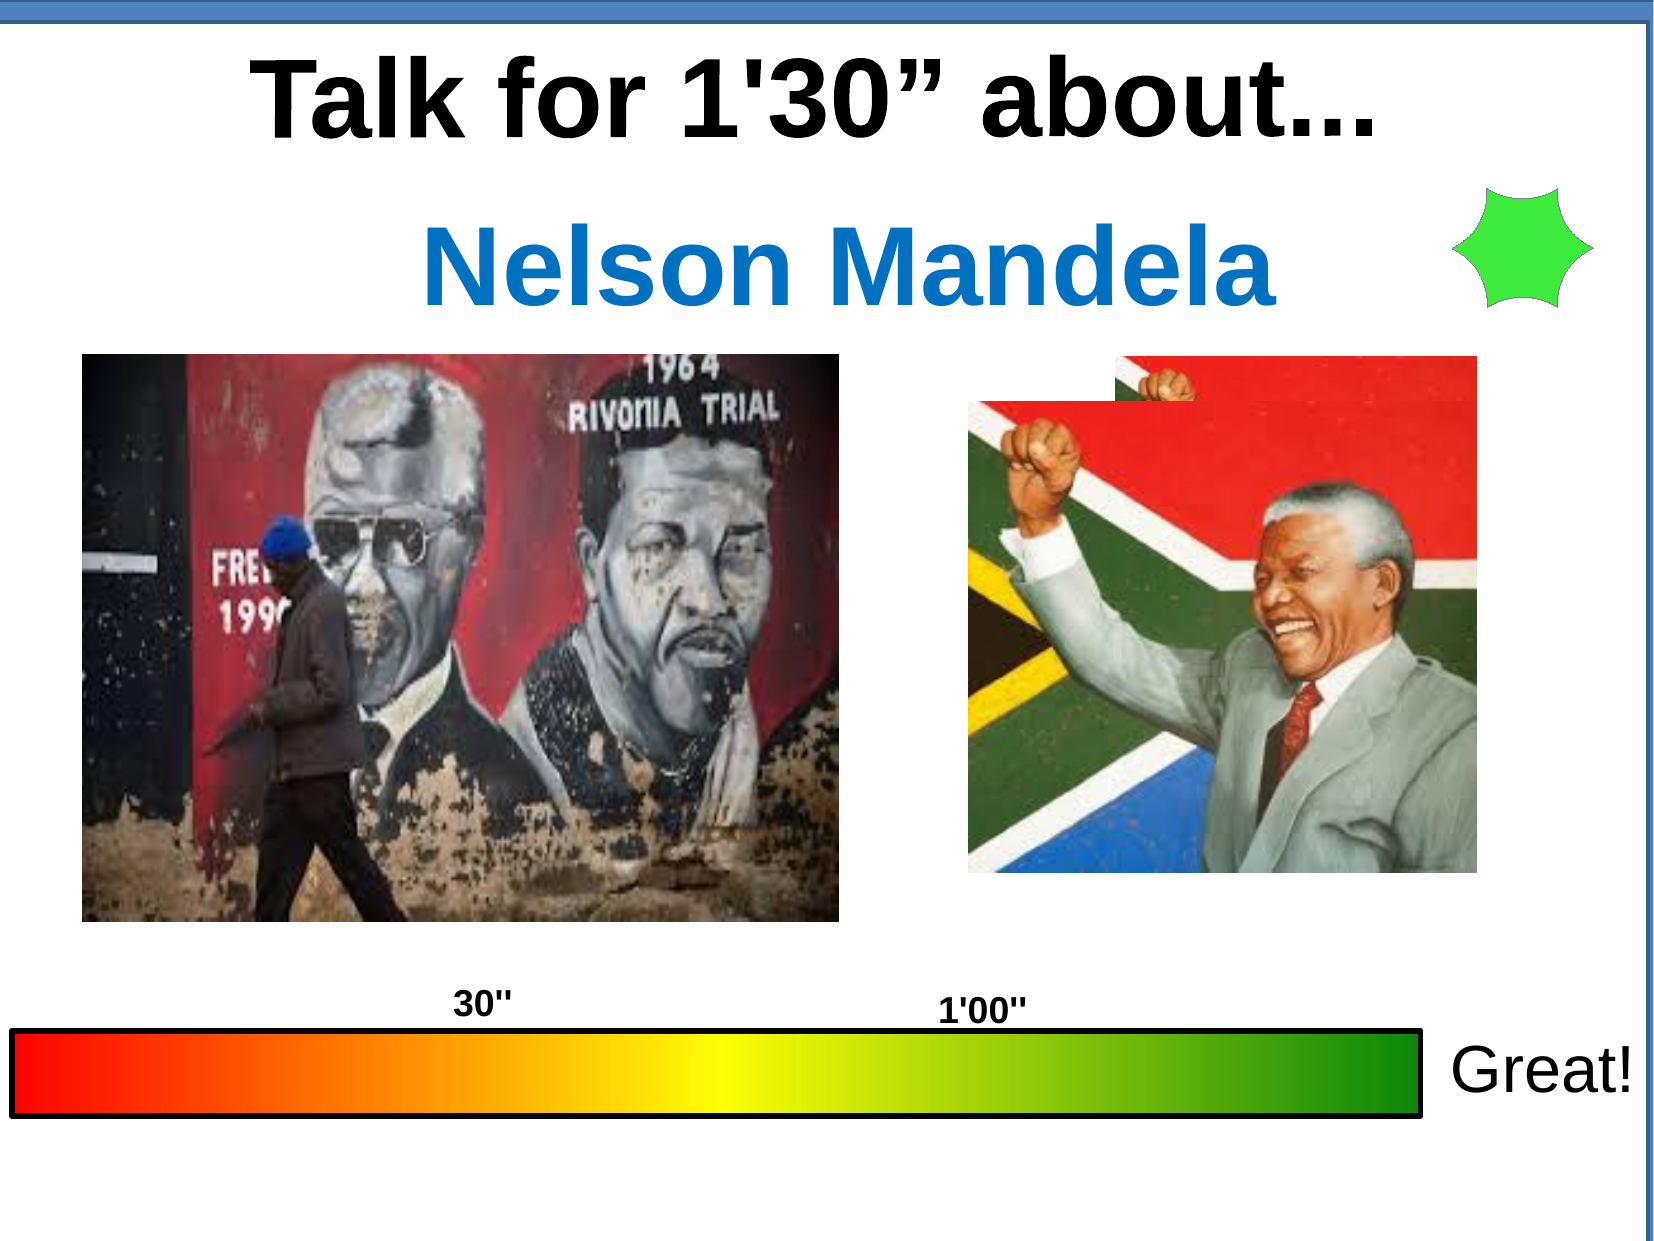

Talk for 1'30” about...
Nelson Mandela
30''
1'00''
Great!